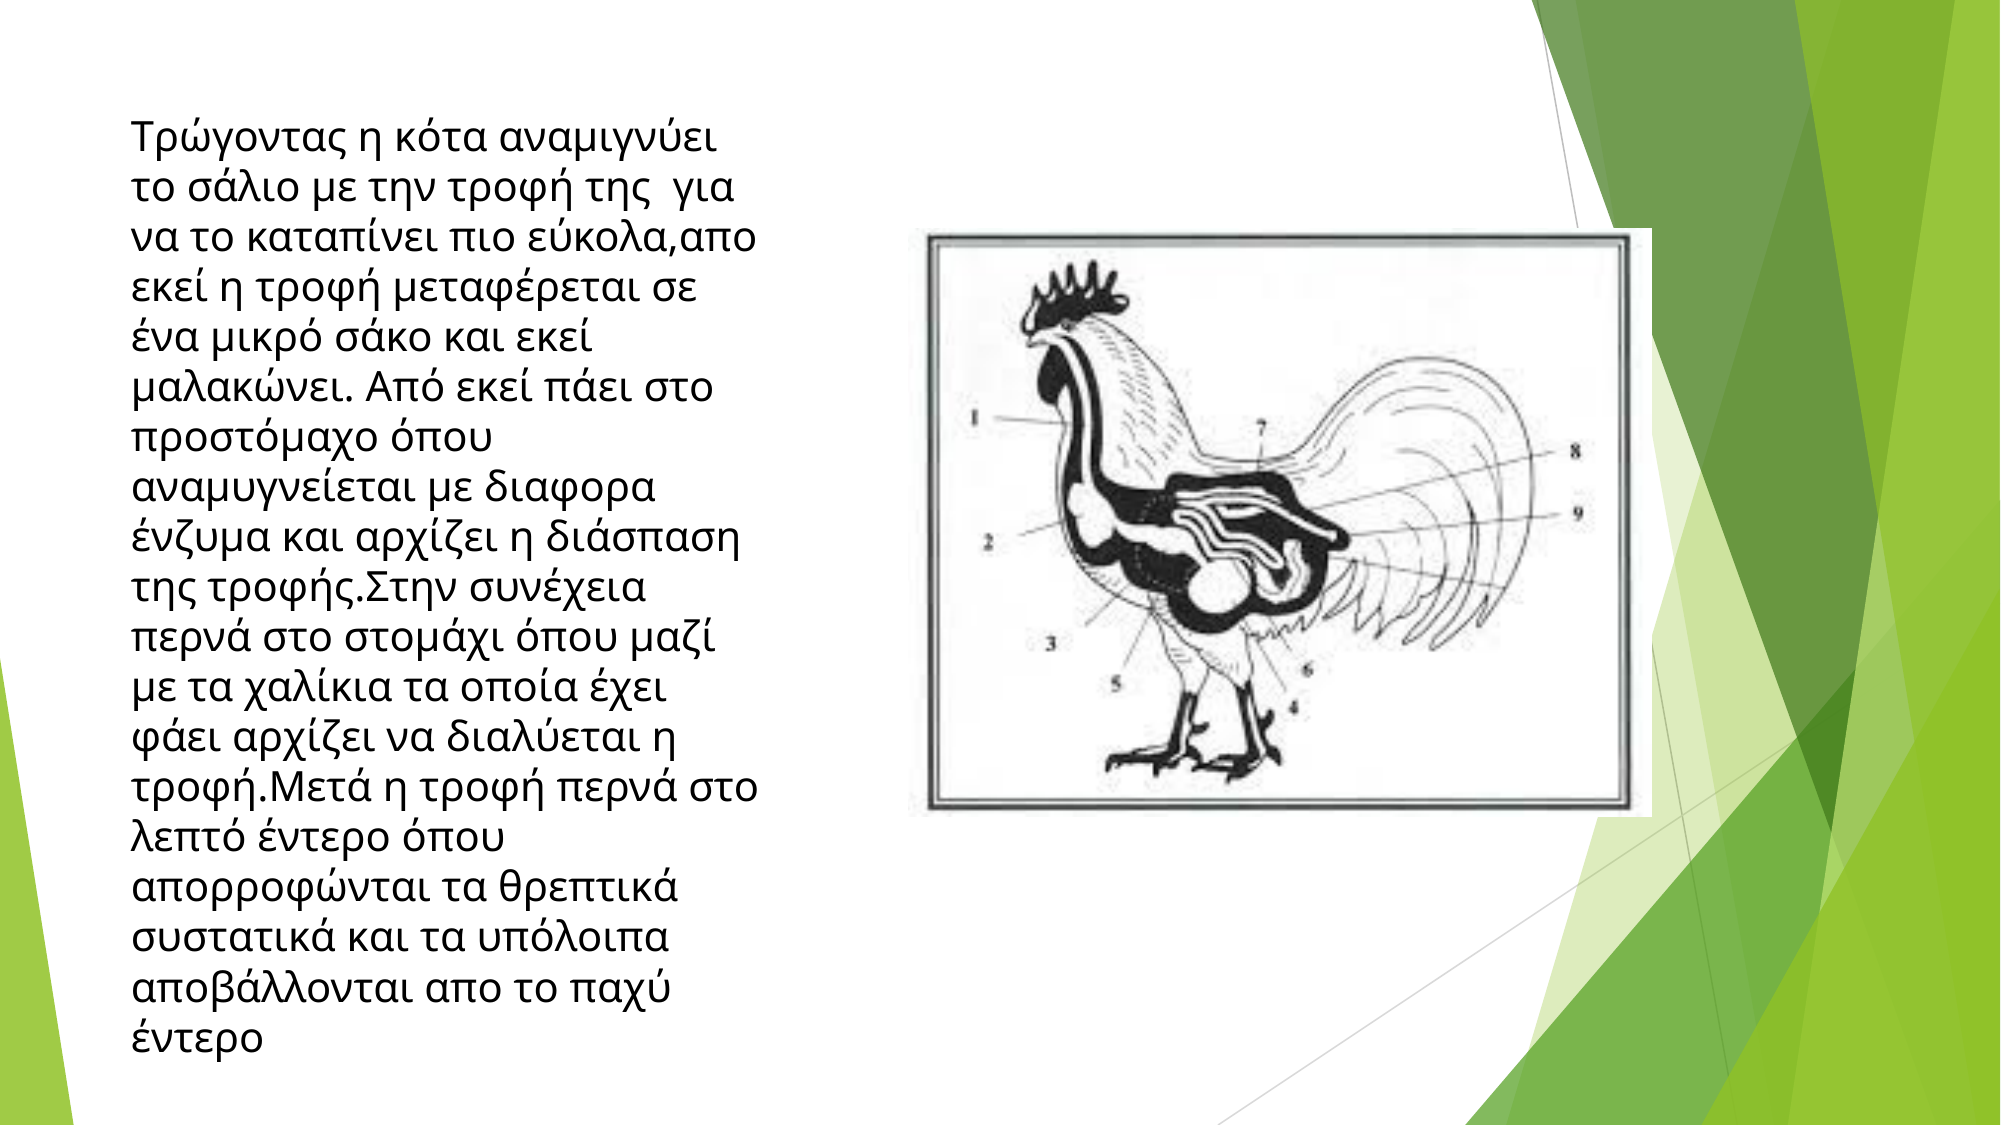

Τρώγοντας η κότα αναμιγνύει το σάλιο με την τροφή της για να το καταπίνει πιο εύκολα,απο εκεί η τροφή μεταφέρεται σε ένα μικρό σάκο και εκεί μαλακώνει. Από εκεί πάει στο προστόμαχο όπου αναμυγνείεται με διαφορα ένζυμα και αρχίζει η διάσπαση της τροφής.Στην συνέχεια περνά στο στομάχι όπου μαζί με τα χαλίκια τα οποία έχει φάει αρχίζει να διαλύεται η τροφή.Μετά η τροφή περνά στο λεπτό έντερο όπου απορροφώνται τα θρεπτικά συστατικά και τα υπόλοιπα αποβάλλονται απο το παχύ έντερο